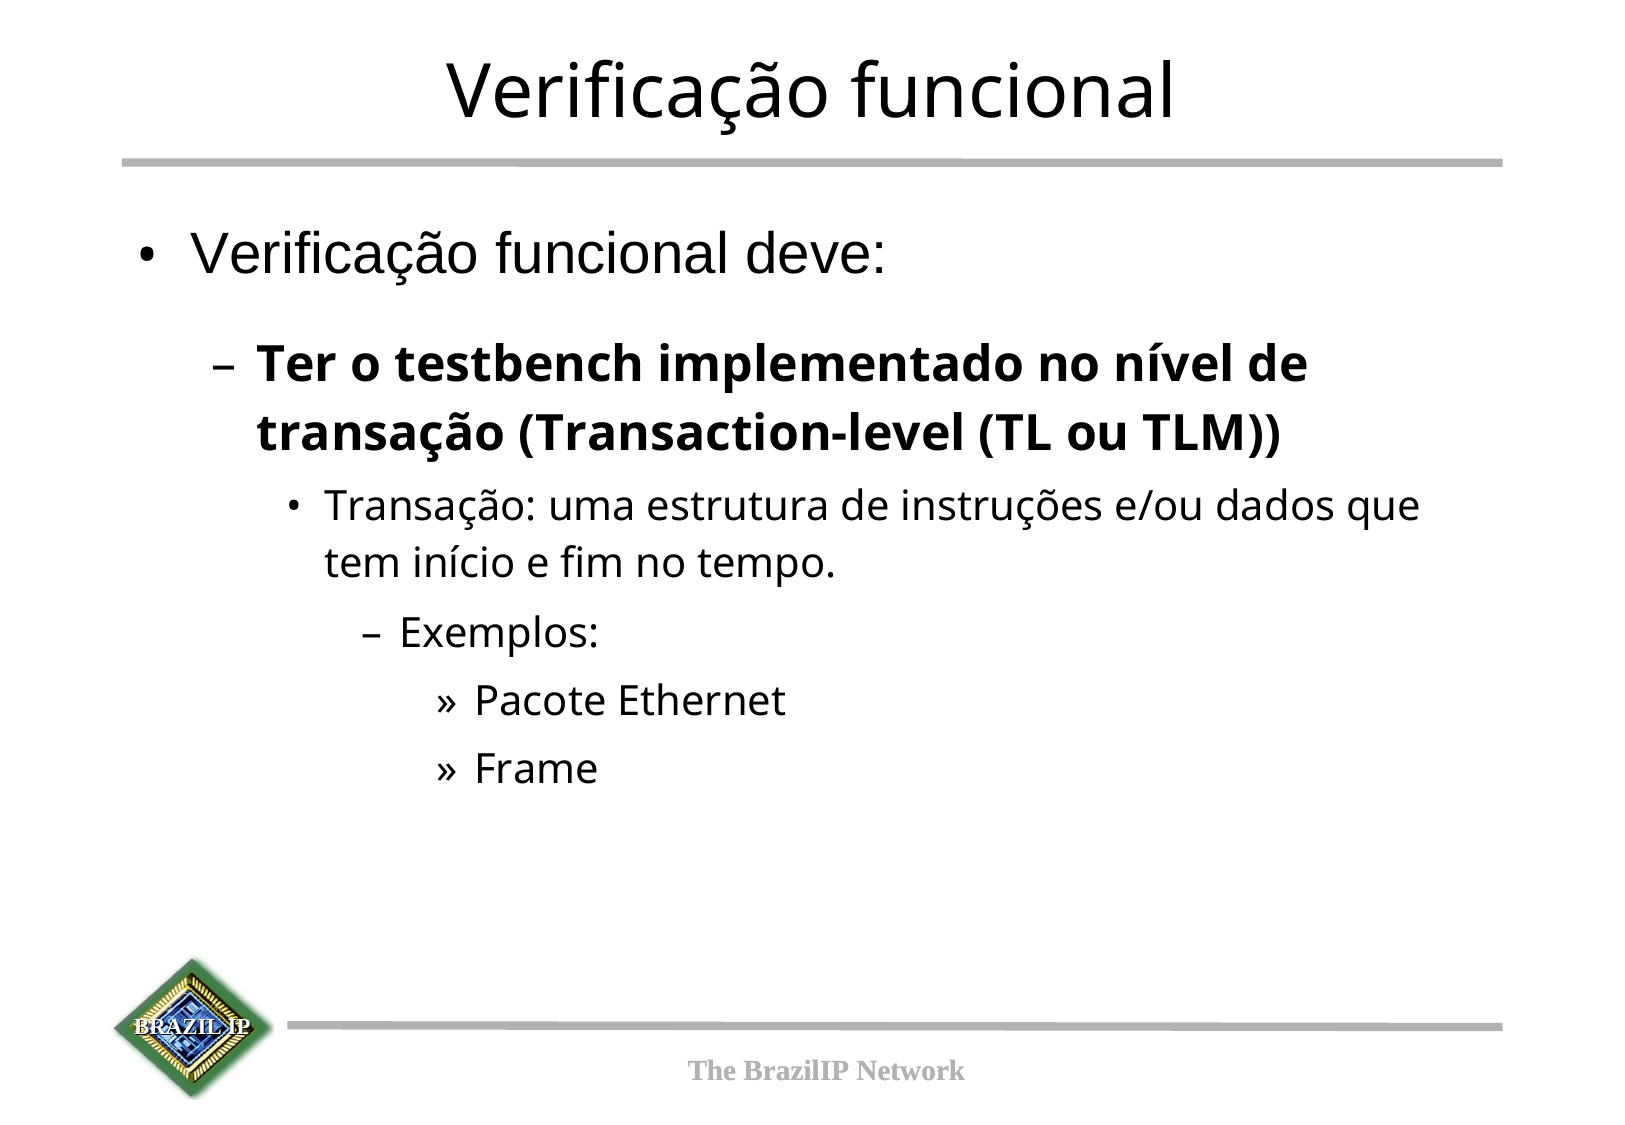

# Verificação funcional
Verificação funcional deve:
Ter o testbench implementado no nível de transação (Transaction-level (TL ou TLM))
Transação: uma estrutura de instruções e/ou dados que tem início e fim no tempo.
Exemplos:
Pacote Ethernet
Frame